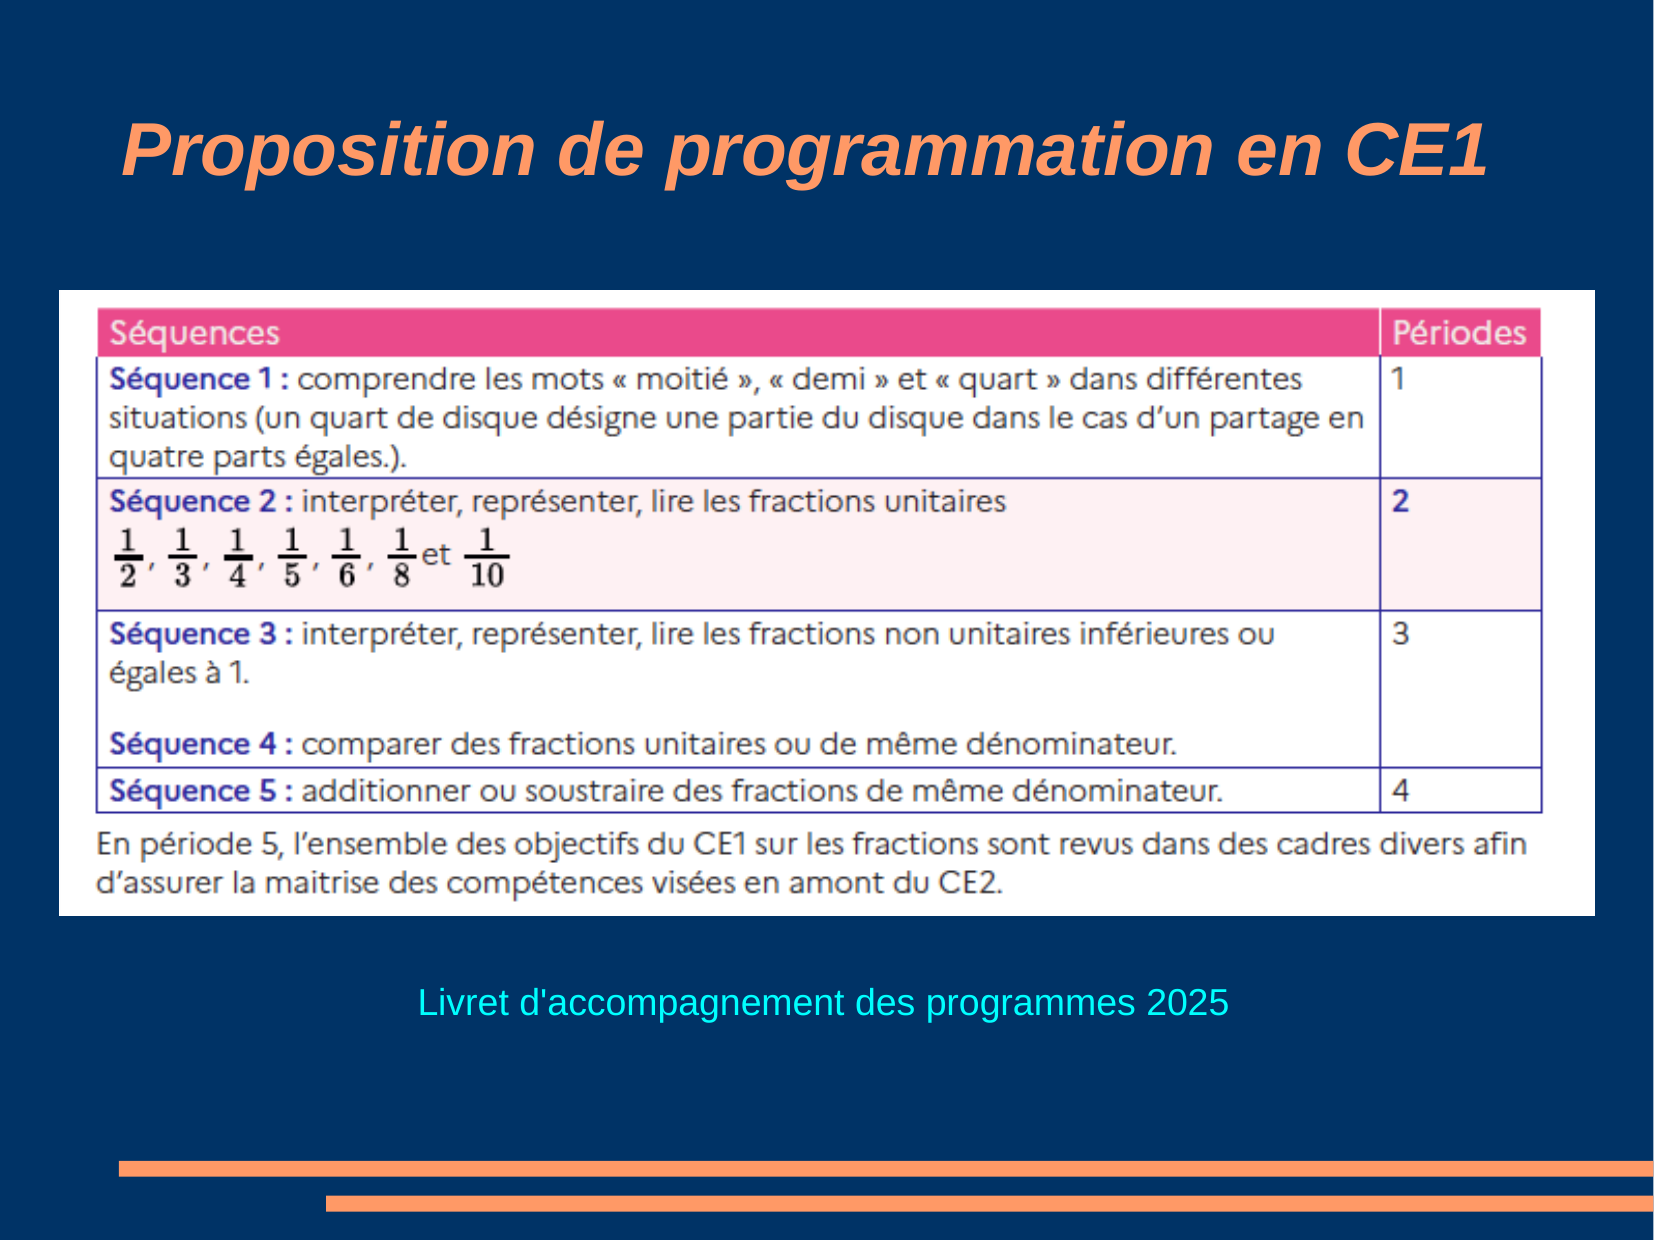

# Proposition de programmation en CE1
Livret d'accompagnement des programmes 2025